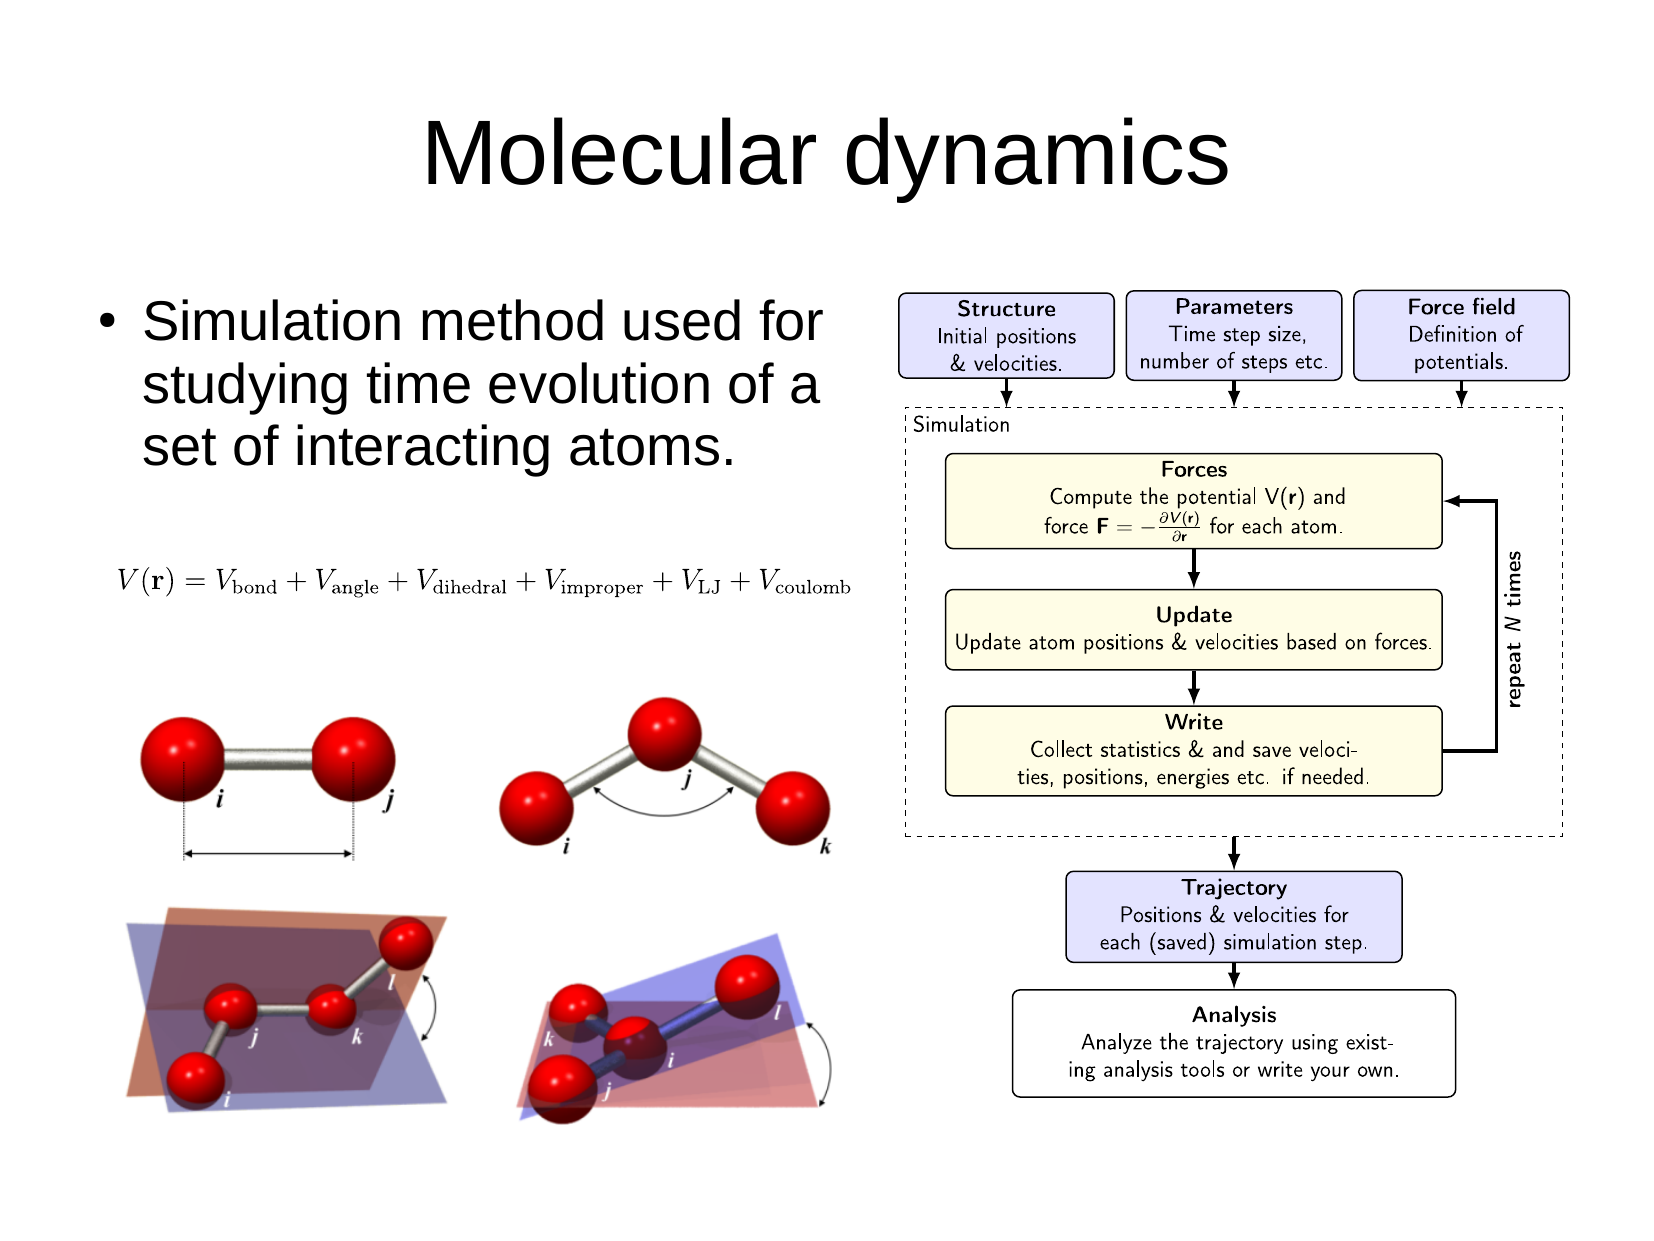

# Molecular dynamics
Simulation method used for studying time evolution of a set of interacting atoms.